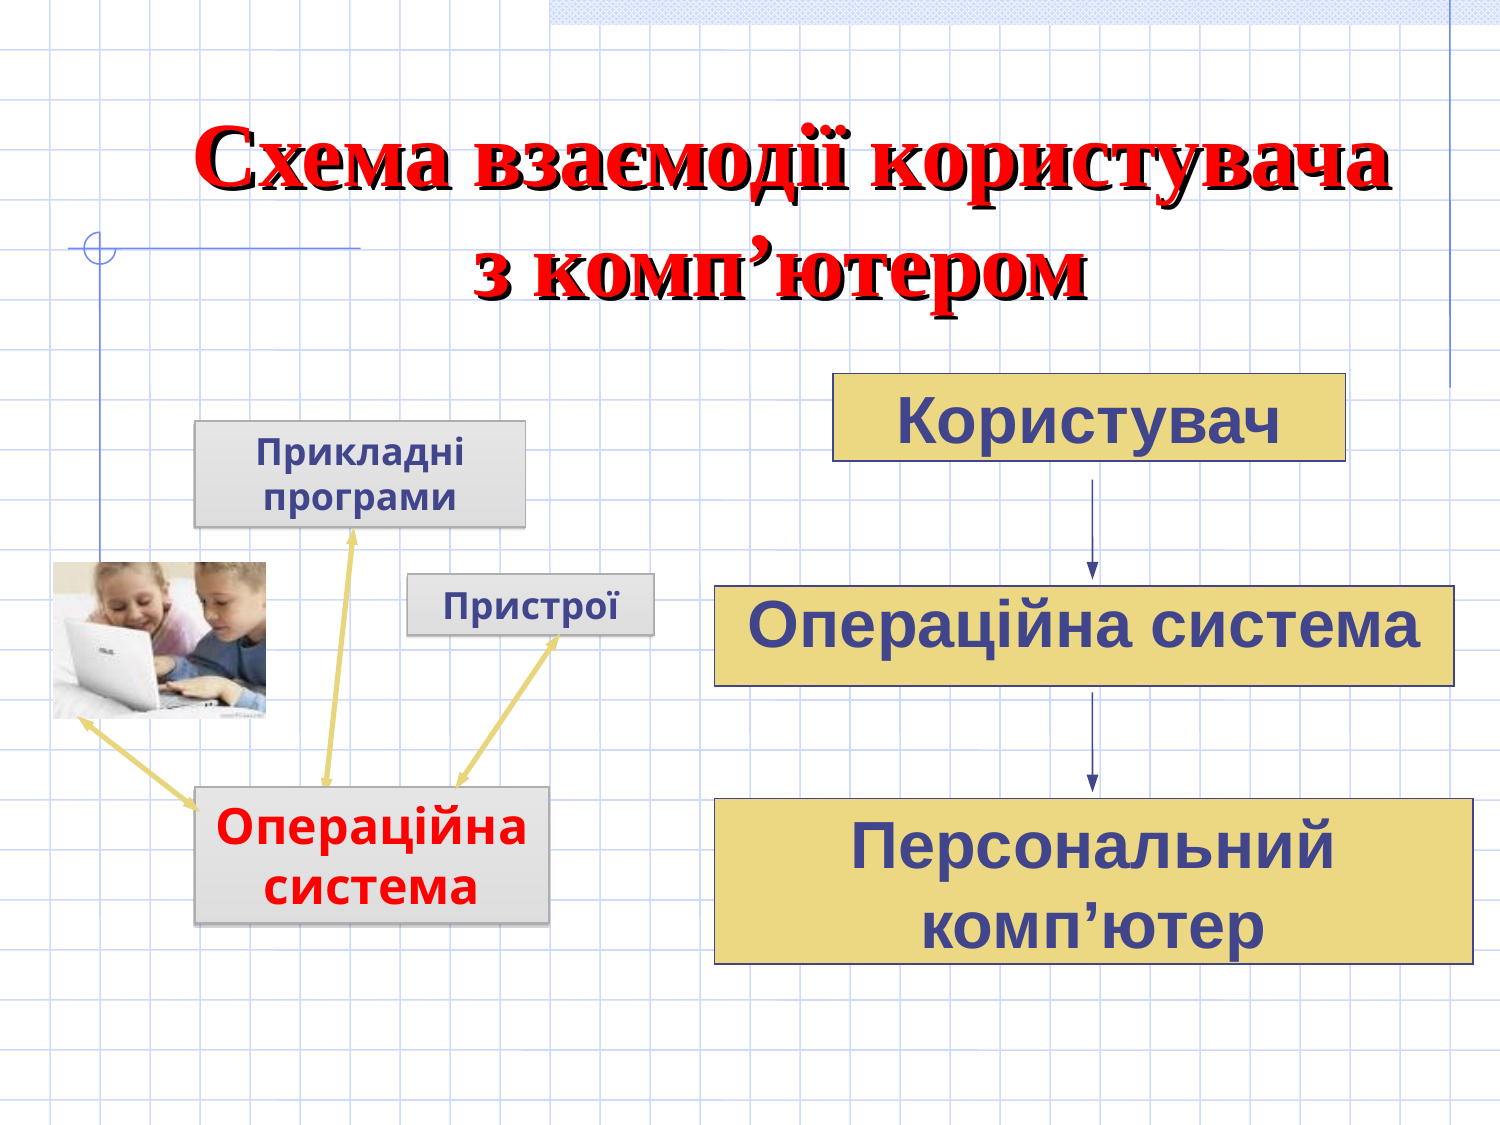

Схема взаємодії користувача з комп’ютером
Користувач
Прикладні програми
Пристрої
Операційна система
Операційна система
Персональний
 комп’ютер